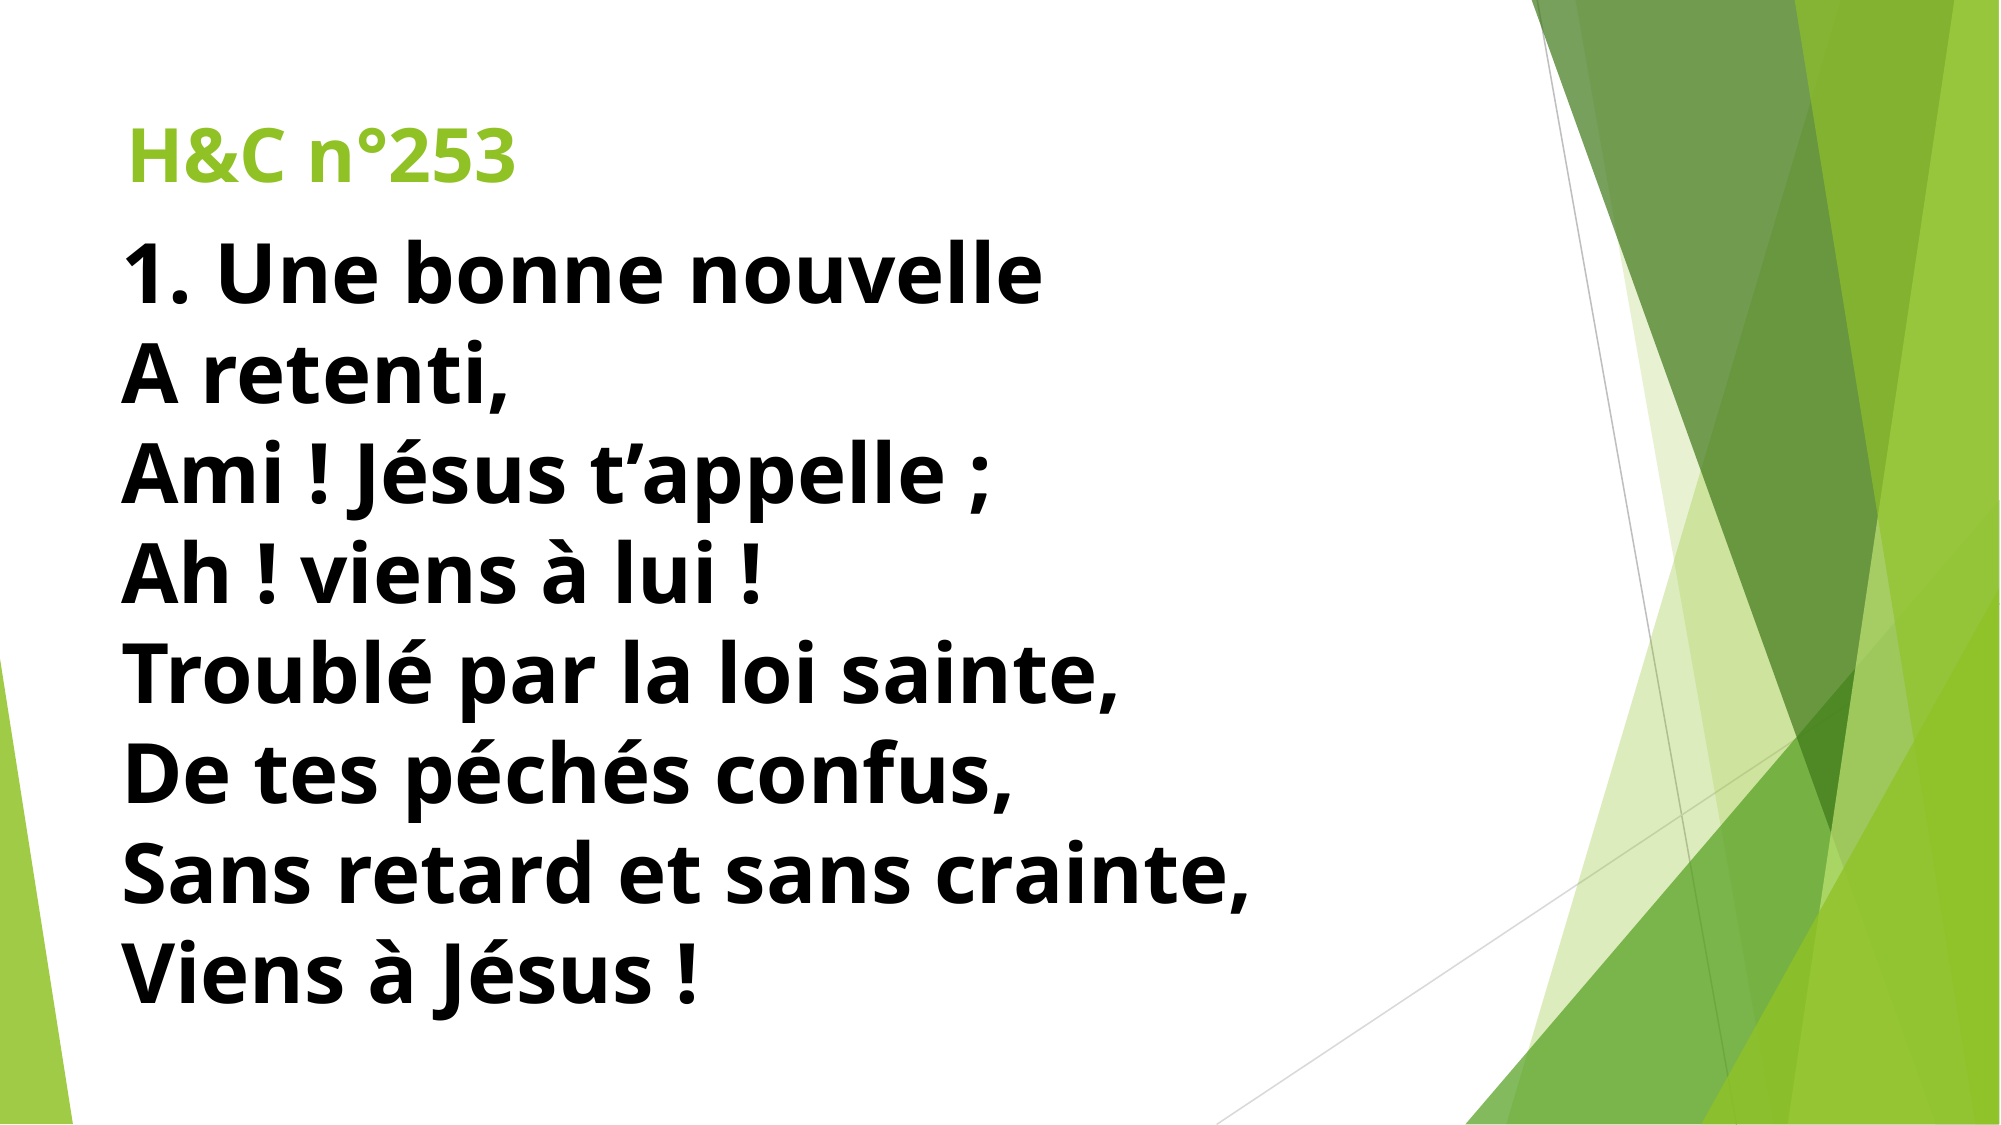

H&C n°253
1. Une bonne nouvelle
A retenti,
Ami ! Jésus t’appelle ;
Ah ! viens à lui !
Troublé par la loi sainte,
De tes péchés confus,
Sans retard et sans crainte,
Viens à Jésus !